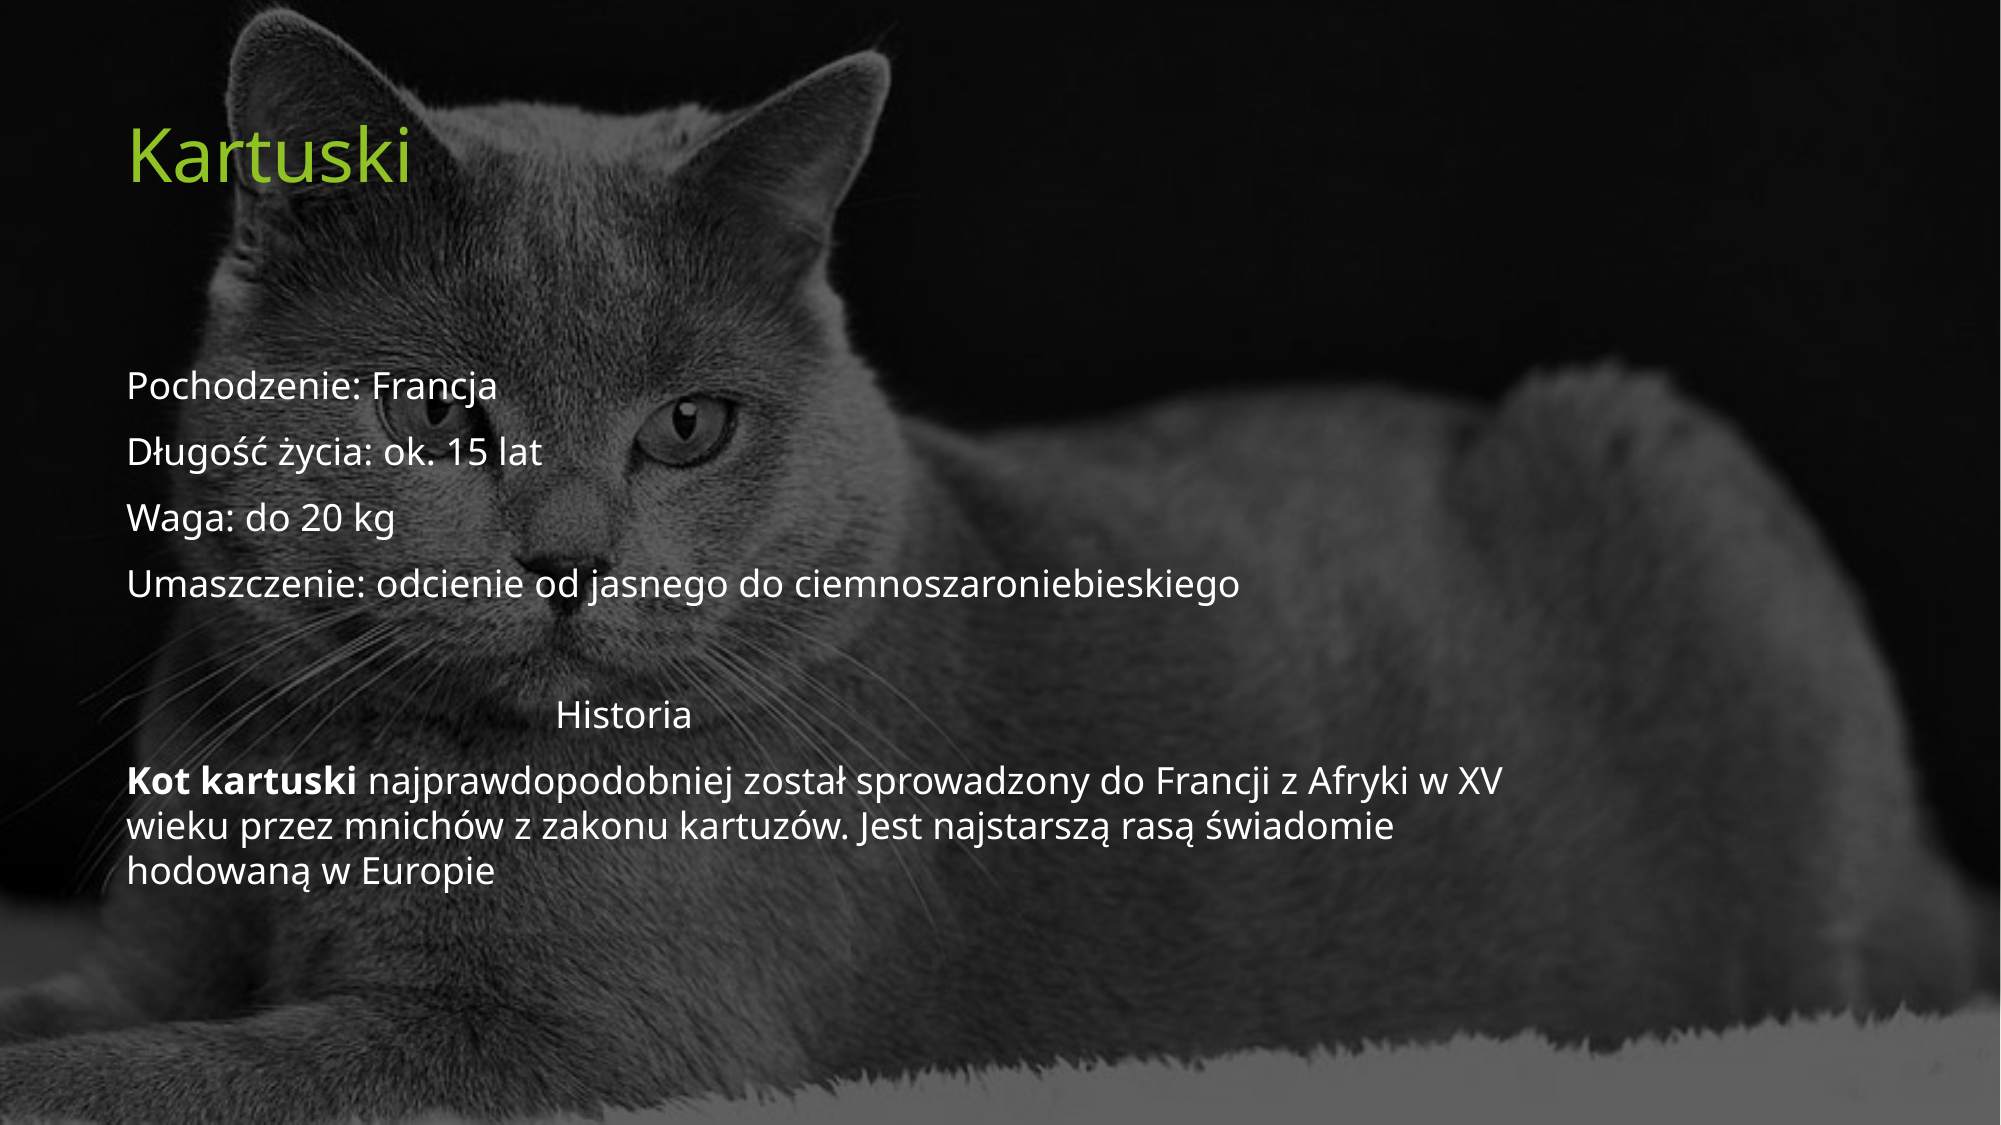

# Kartuski
Pochodzenie: Francja
Długość życia: ok. 15 lat
Waga: do 20 kg
Umaszczenie: odcienie od jasnego do ciemnoszaroniebieskiego
 Historia
Kot kartuski najprawdopodobniej został sprowadzony do Francji z Afryki w XV wieku przez mnichów z zakonu kartuzów. Jest najstarszą rasą świadomie hodowaną w Europie